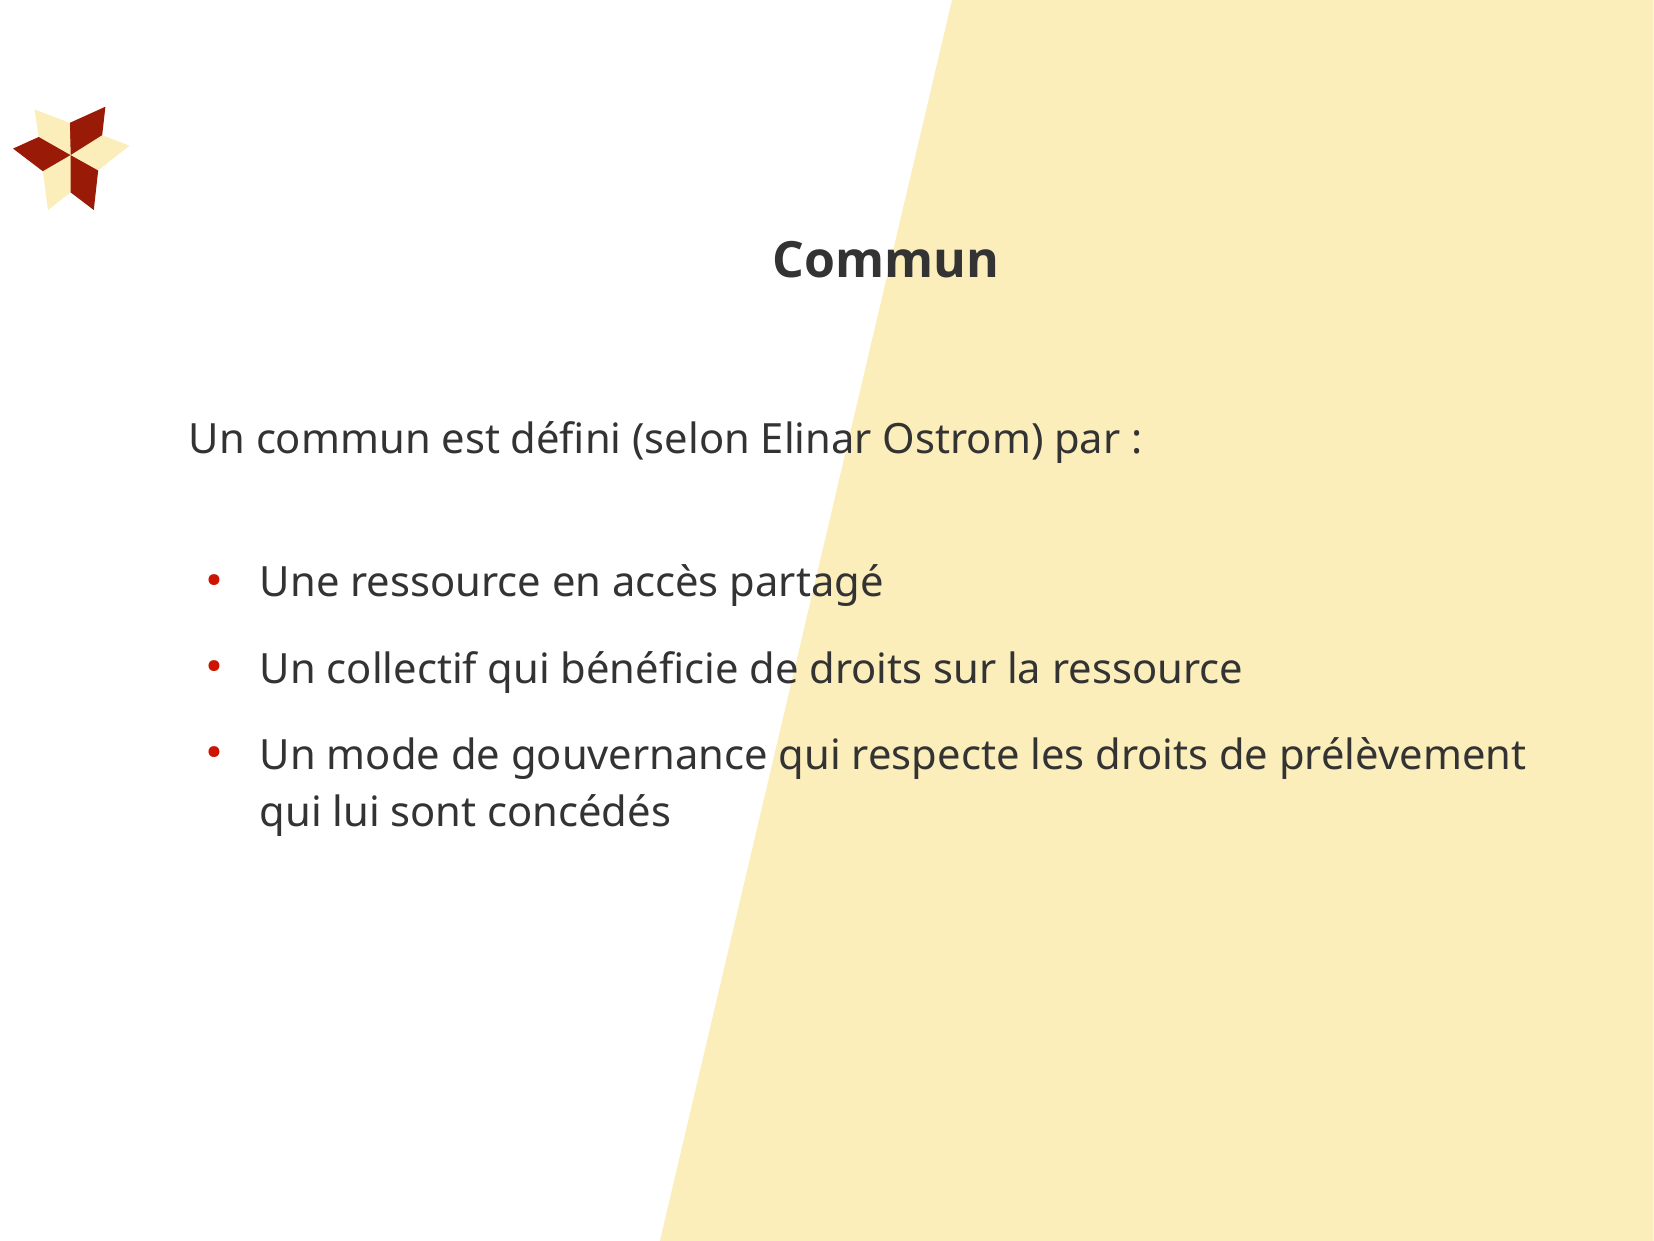

# Commun
Un commun est défini (selon Elinar Ostrom) par :
Une ressource en accès partagé
Un collectif qui bénéficie de droits sur la ressource
Un mode de gouvernance qui respecte les droits de prélèvement qui lui sont concédés